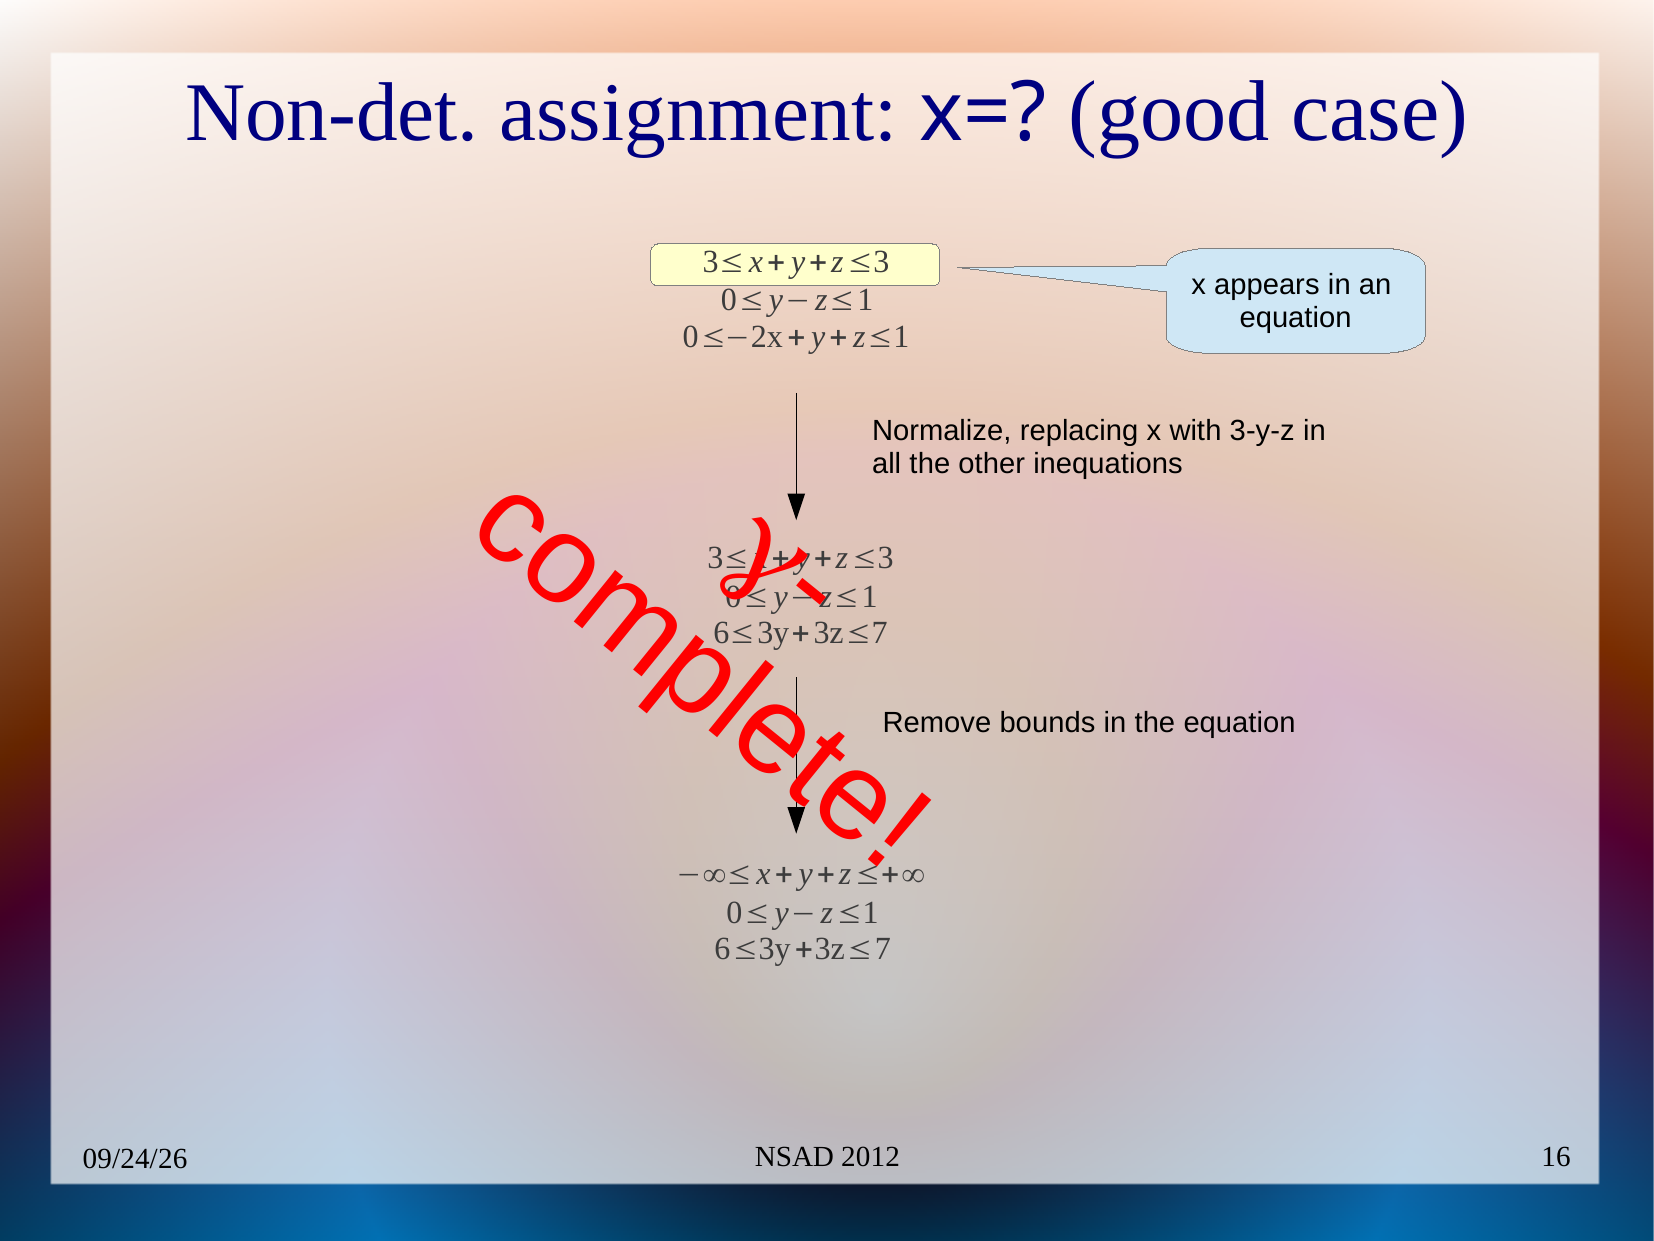

# Non-det. assignment: x=? (good case)
x appears in an
equation
Normalize, replacing x with 3-y-z in all the other inequations
g-complete!
Remove bounds in the equation
NSAD 2012
16